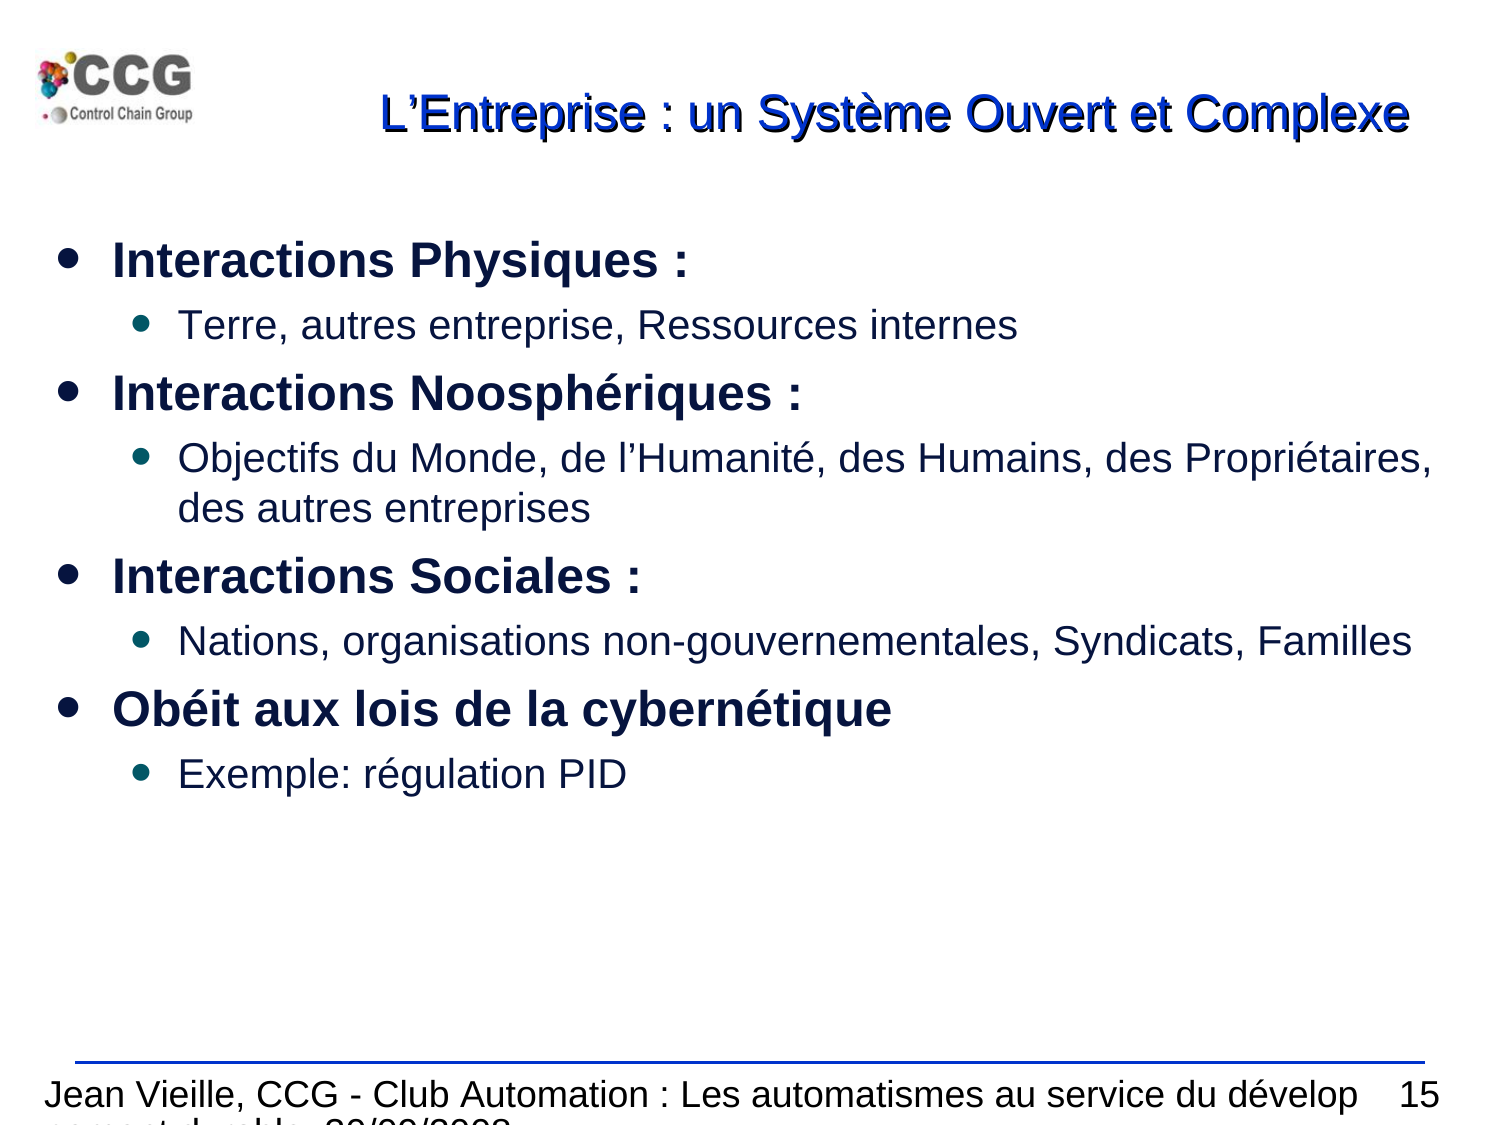

# L’Entreprise : un Système Ouvert et Complexe
Interactions Physiques :
Terre, autres entreprise, Ressources internes
Interactions Noosphériques :
Objectifs du Monde, de l’Humanité, des Humains, des Propriétaires, des autres entreprises
Interactions Sociales :
Nations, organisations non-gouvernementales, Syndicats, Familles
Obéit aux lois de la cybernétique
Exemple: régulation PID
Jean Vieille, CCG - Club Automation : Les automatismes au service du développement durable  30/09/2008
15